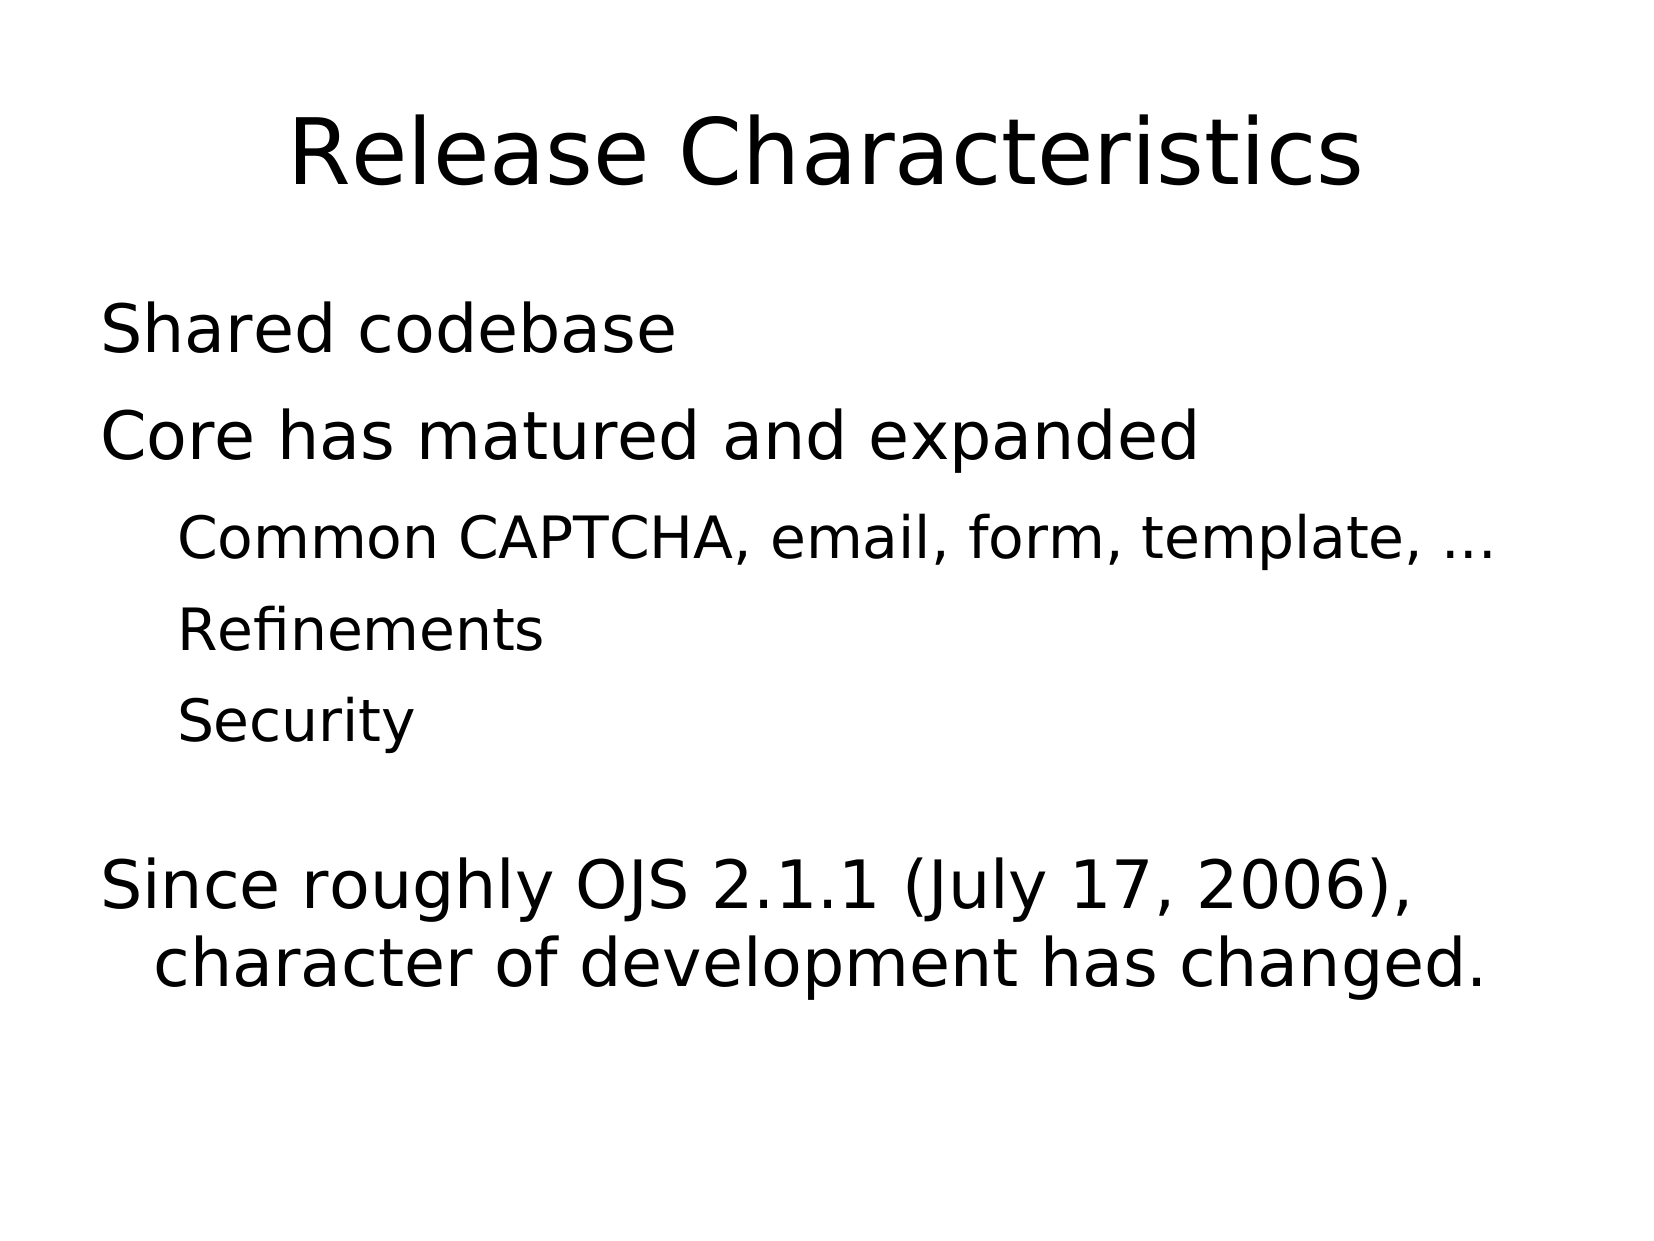

# Release Characteristics
Shared codebase
Core has matured and expanded
Common CAPTCHA, email, form, template, ...
Refinements
Security
Since roughly OJS 2.1.1 (July 17, 2006), character of development has changed.